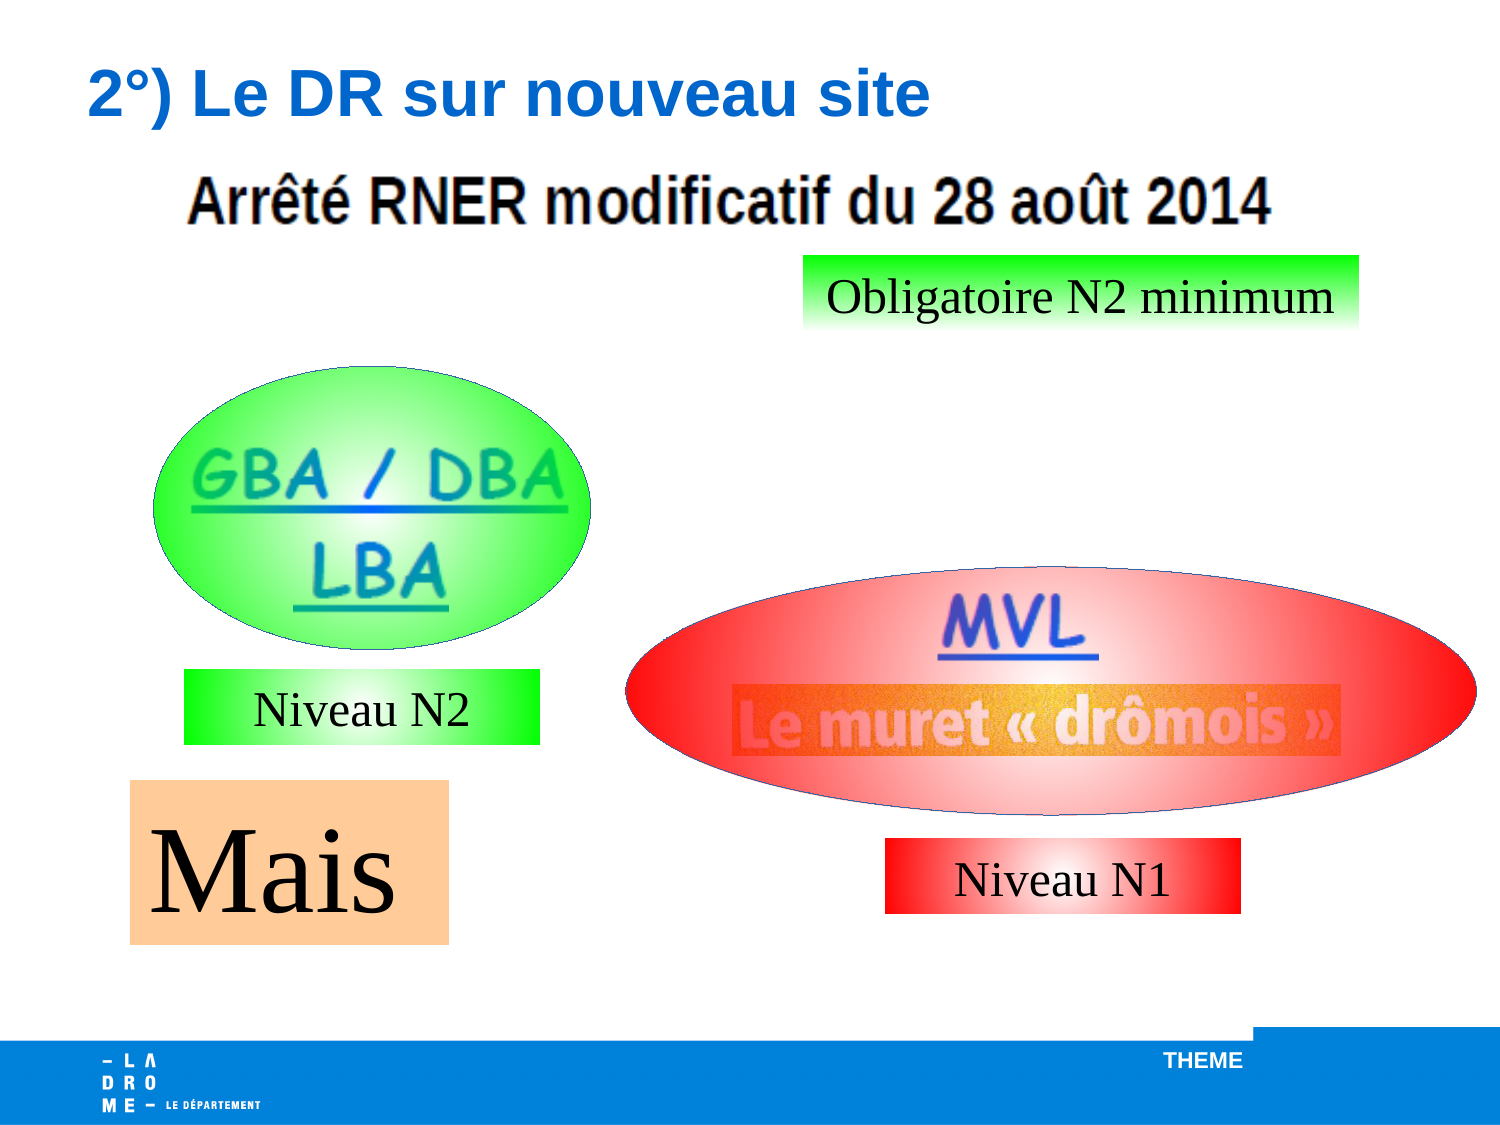

# 2°) Le DR sur nouveau site
Obligatoire N2 minimum
Niveau N2
Mais
Niveau N1